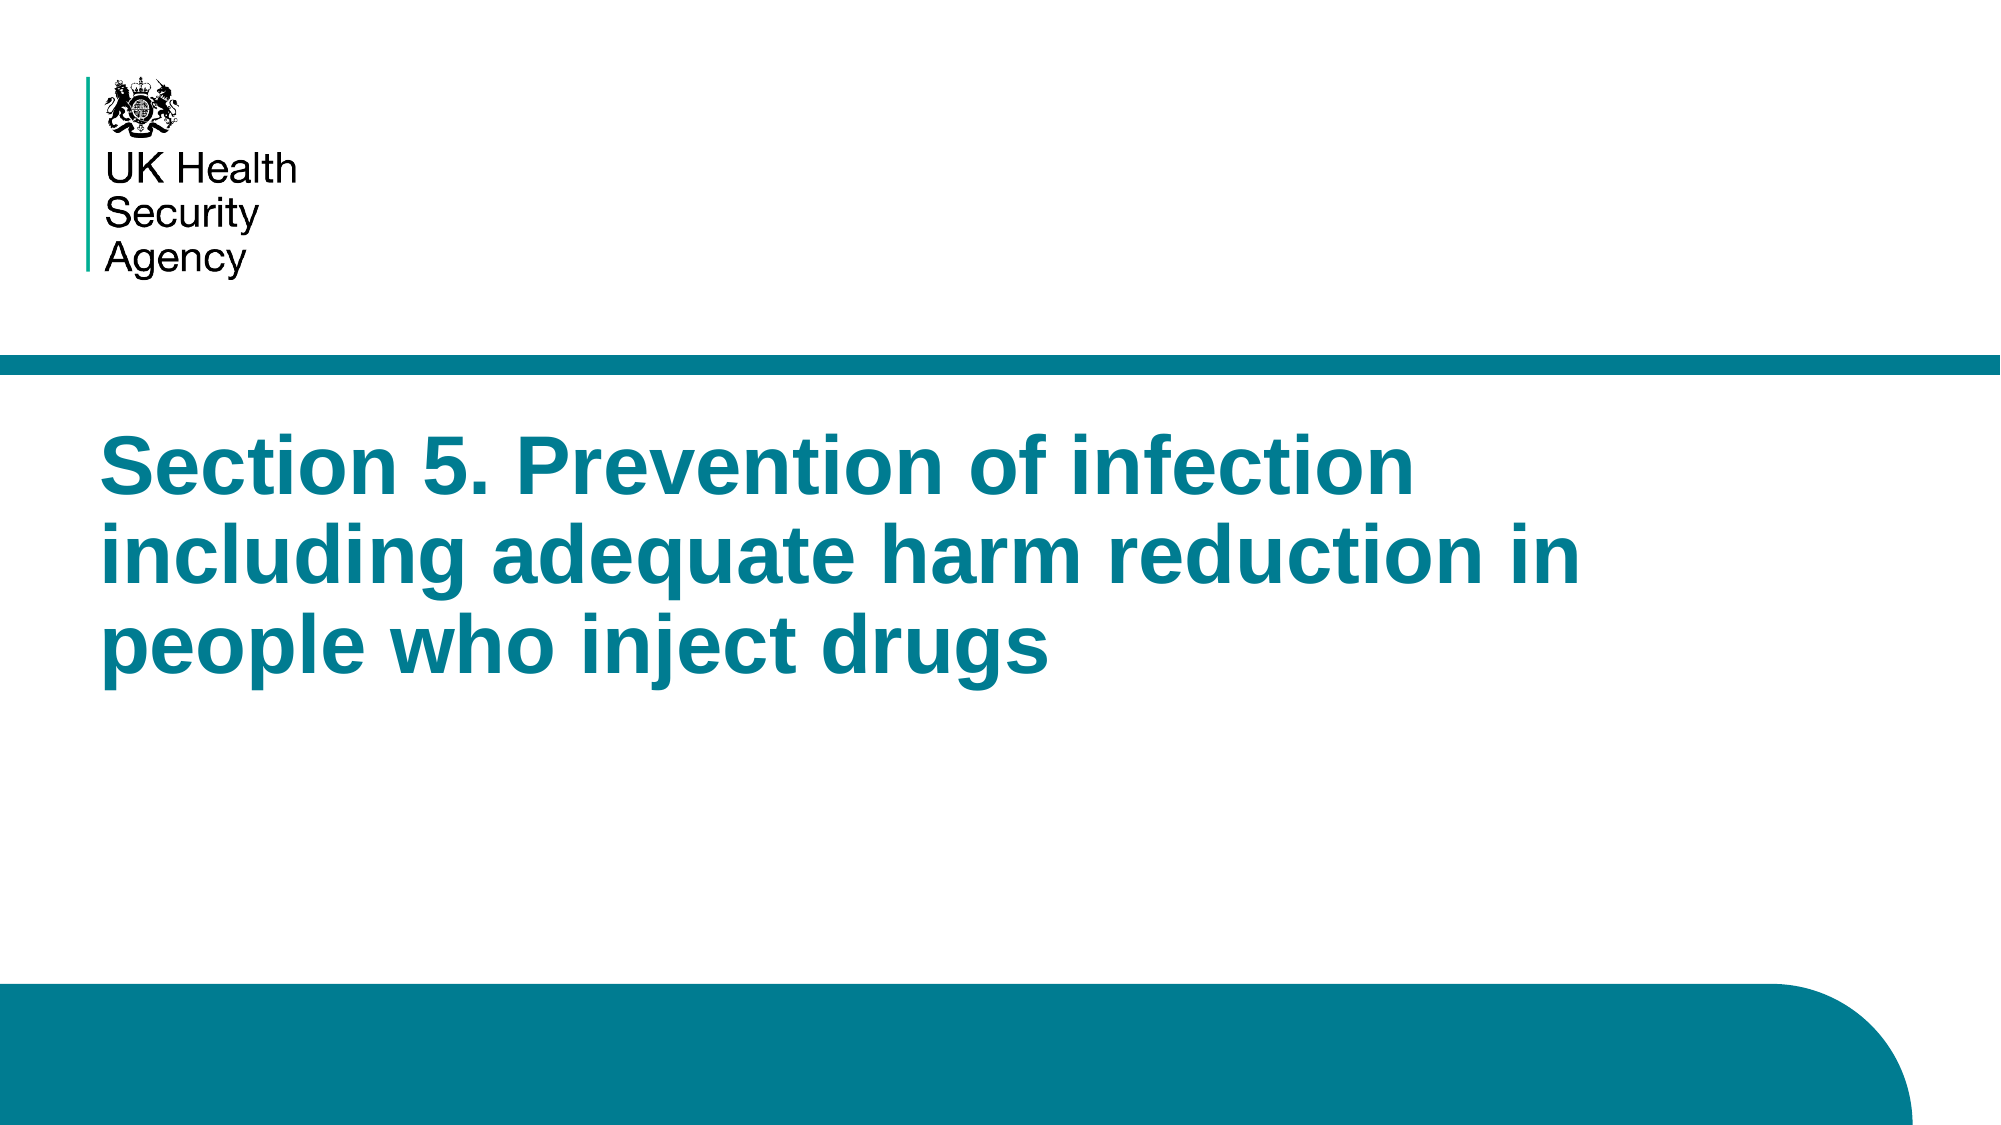

# Section 5. Prevention of infection including adequate harm reduction in people who inject drugs